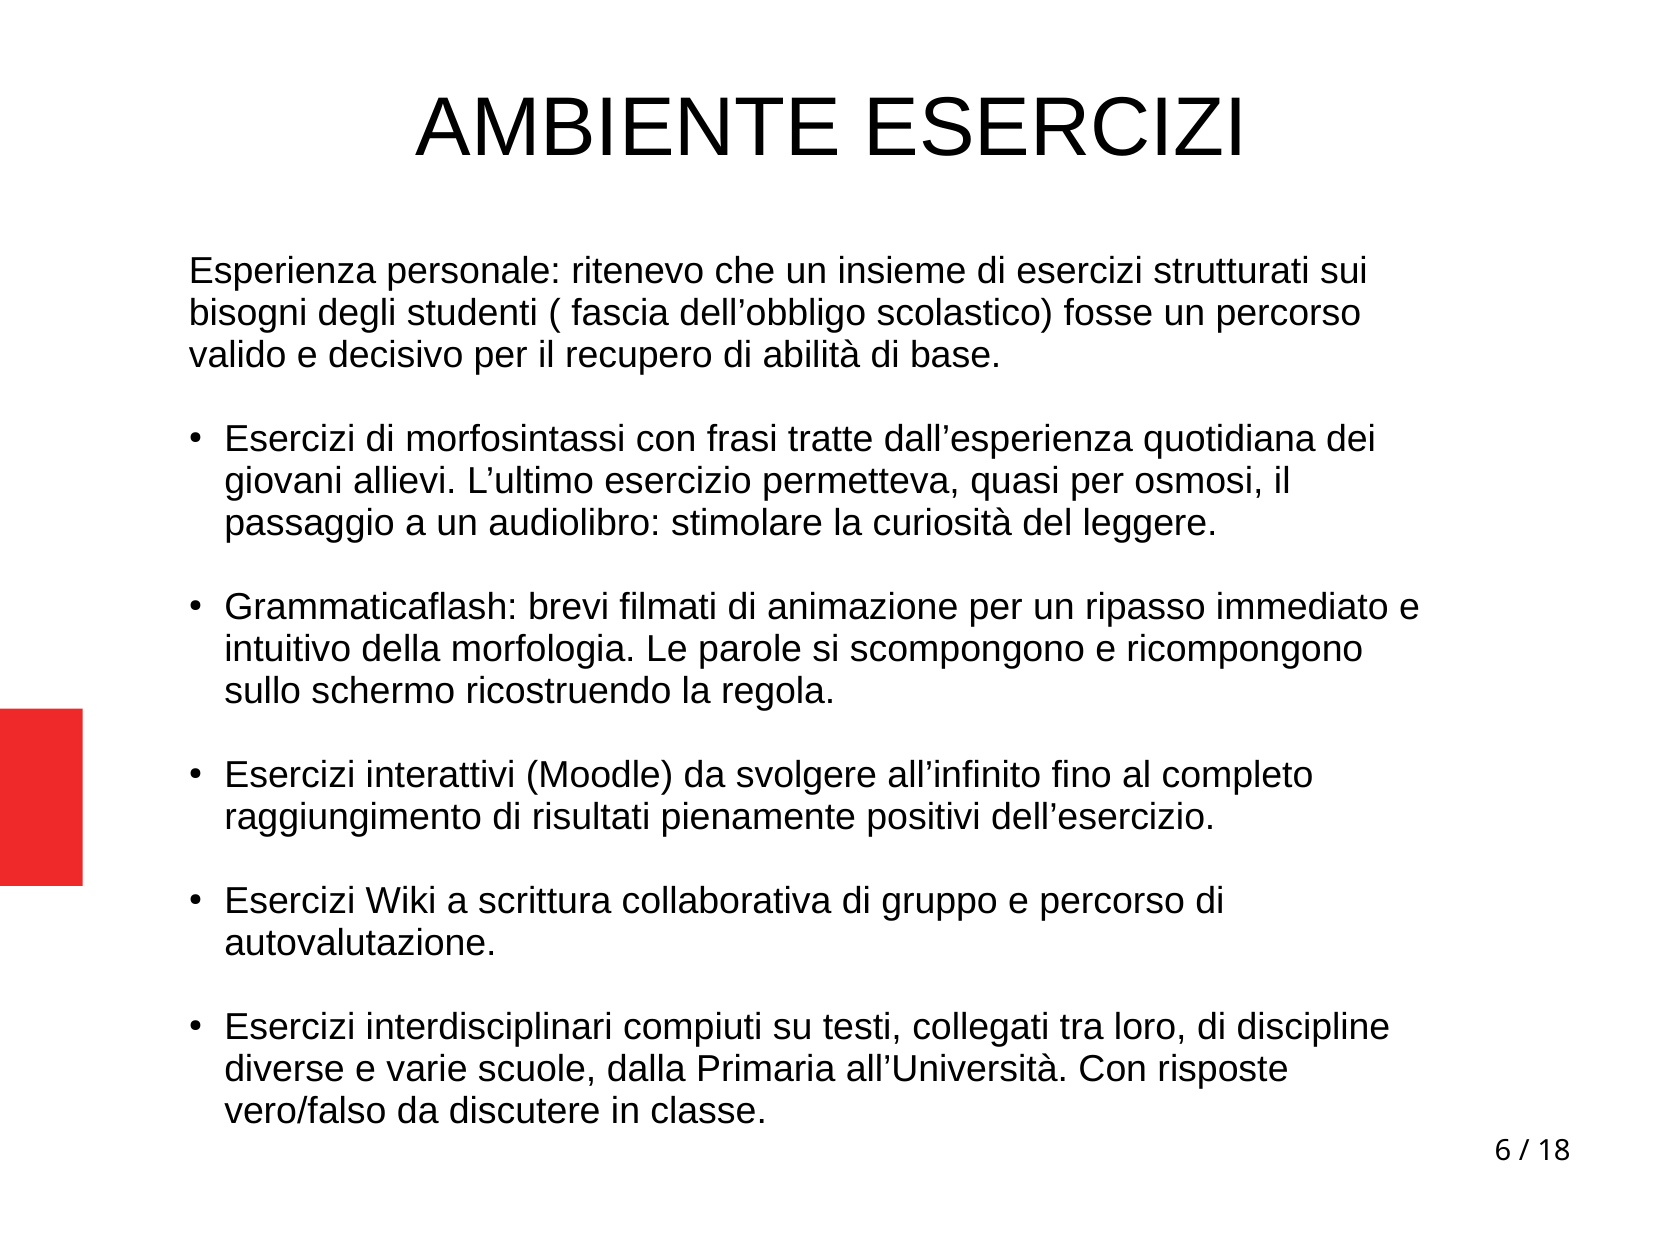

AMBIENTE ESERCIZI
Esperienza personale: ritenevo che un insieme di esercizi strutturati sui bisogni degli studenti ( fascia dell’obbligo scolastico) fosse un percorso valido e decisivo per il recupero di abilità di base.
Esercizi di morfosintassi con frasi tratte dall’esperienza quotidiana dei giovani allievi. L’ultimo esercizio permetteva, quasi per osmosi, il passaggio a un audiolibro: stimolare la curiosità del leggere.
Grammaticaflash: brevi filmati di animazione per un ripasso immediato e intuitivo della morfologia. Le parole si scompongono e ricompongono sullo schermo ricostruendo la regola.
Esercizi interattivi (Moodle) da svolgere all’infinito fino al completo raggiungimento di risultati pienamente positivi dell’esercizio.
Esercizi Wiki a scrittura collaborativa di gruppo e percorso di autovalutazione.
Esercizi interdisciplinari compiuti su testi, collegati tra loro, di discipline diverse e varie scuole, dalla Primaria all’Università. Con risposte vero/falso da discutere in classe.
6